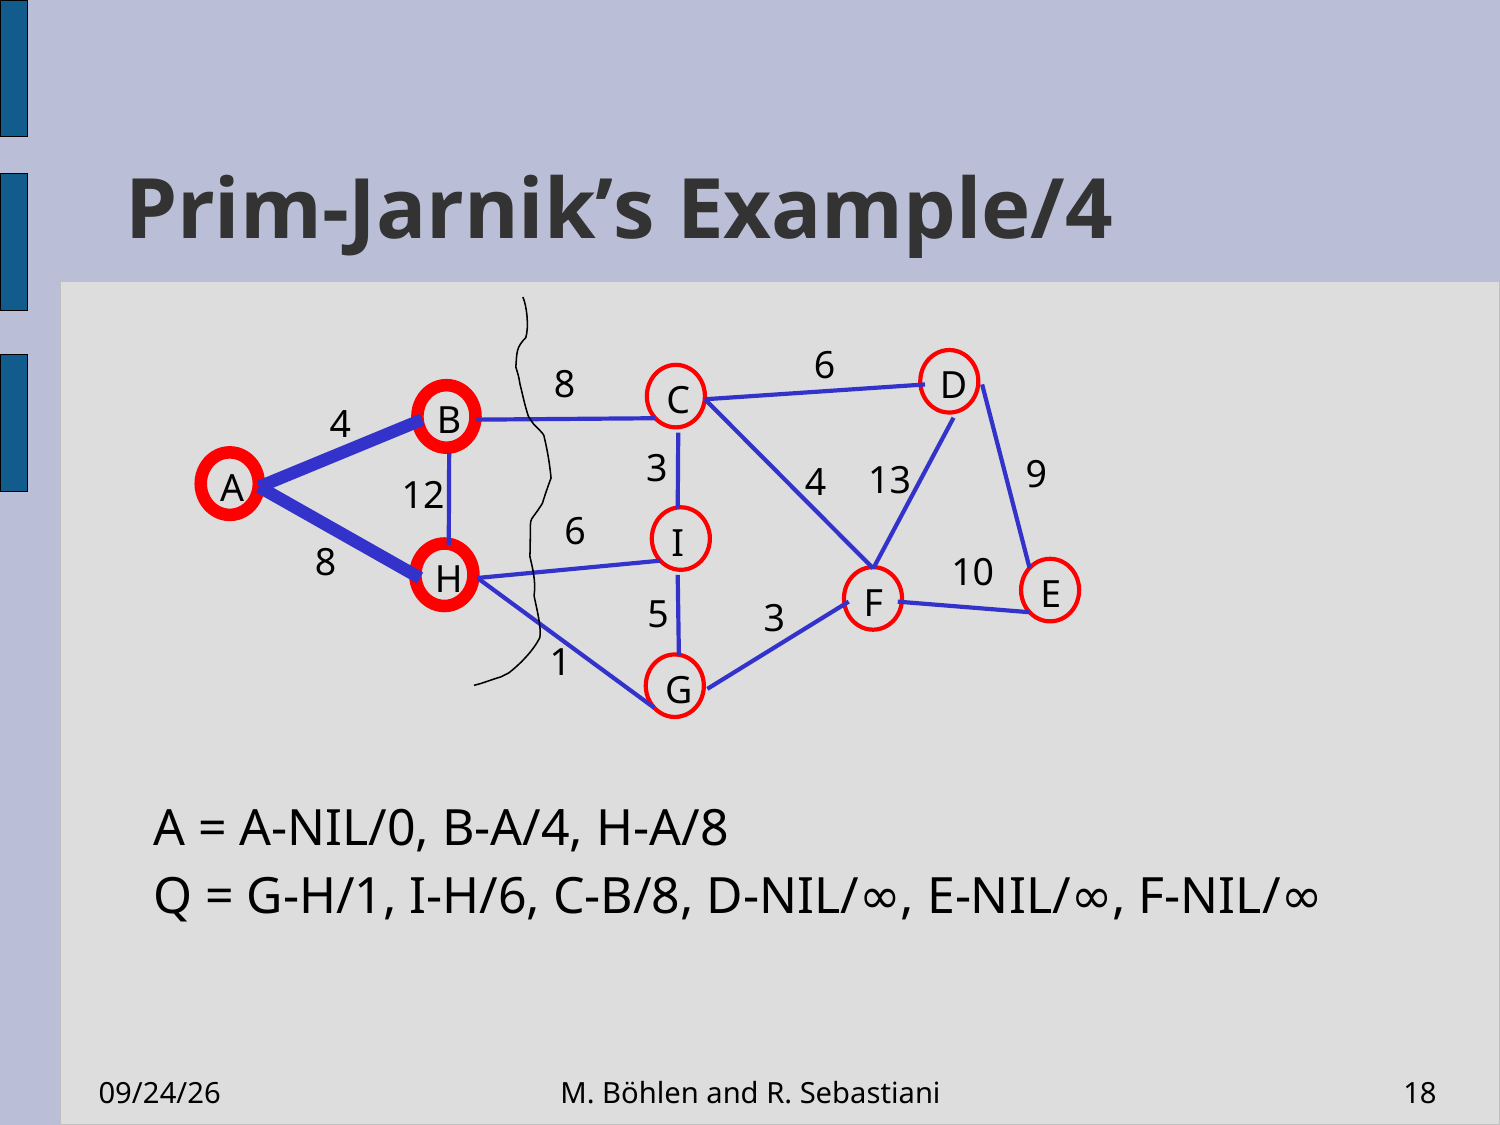

# Prim-Jarnik’s Example/4
6
8
D
C
B
4
3
9
13
4
A
12
6
I
8
10
H
E
F
5
3
1
G
A = A-NIL/0, B-A/4, H-A/8
Q = G-H/1, I-H/6, C-B/8, D-NIL/∞, E-NIL/∞, F-NIL/∞
M. Böhlen and R. Sebastiani
18